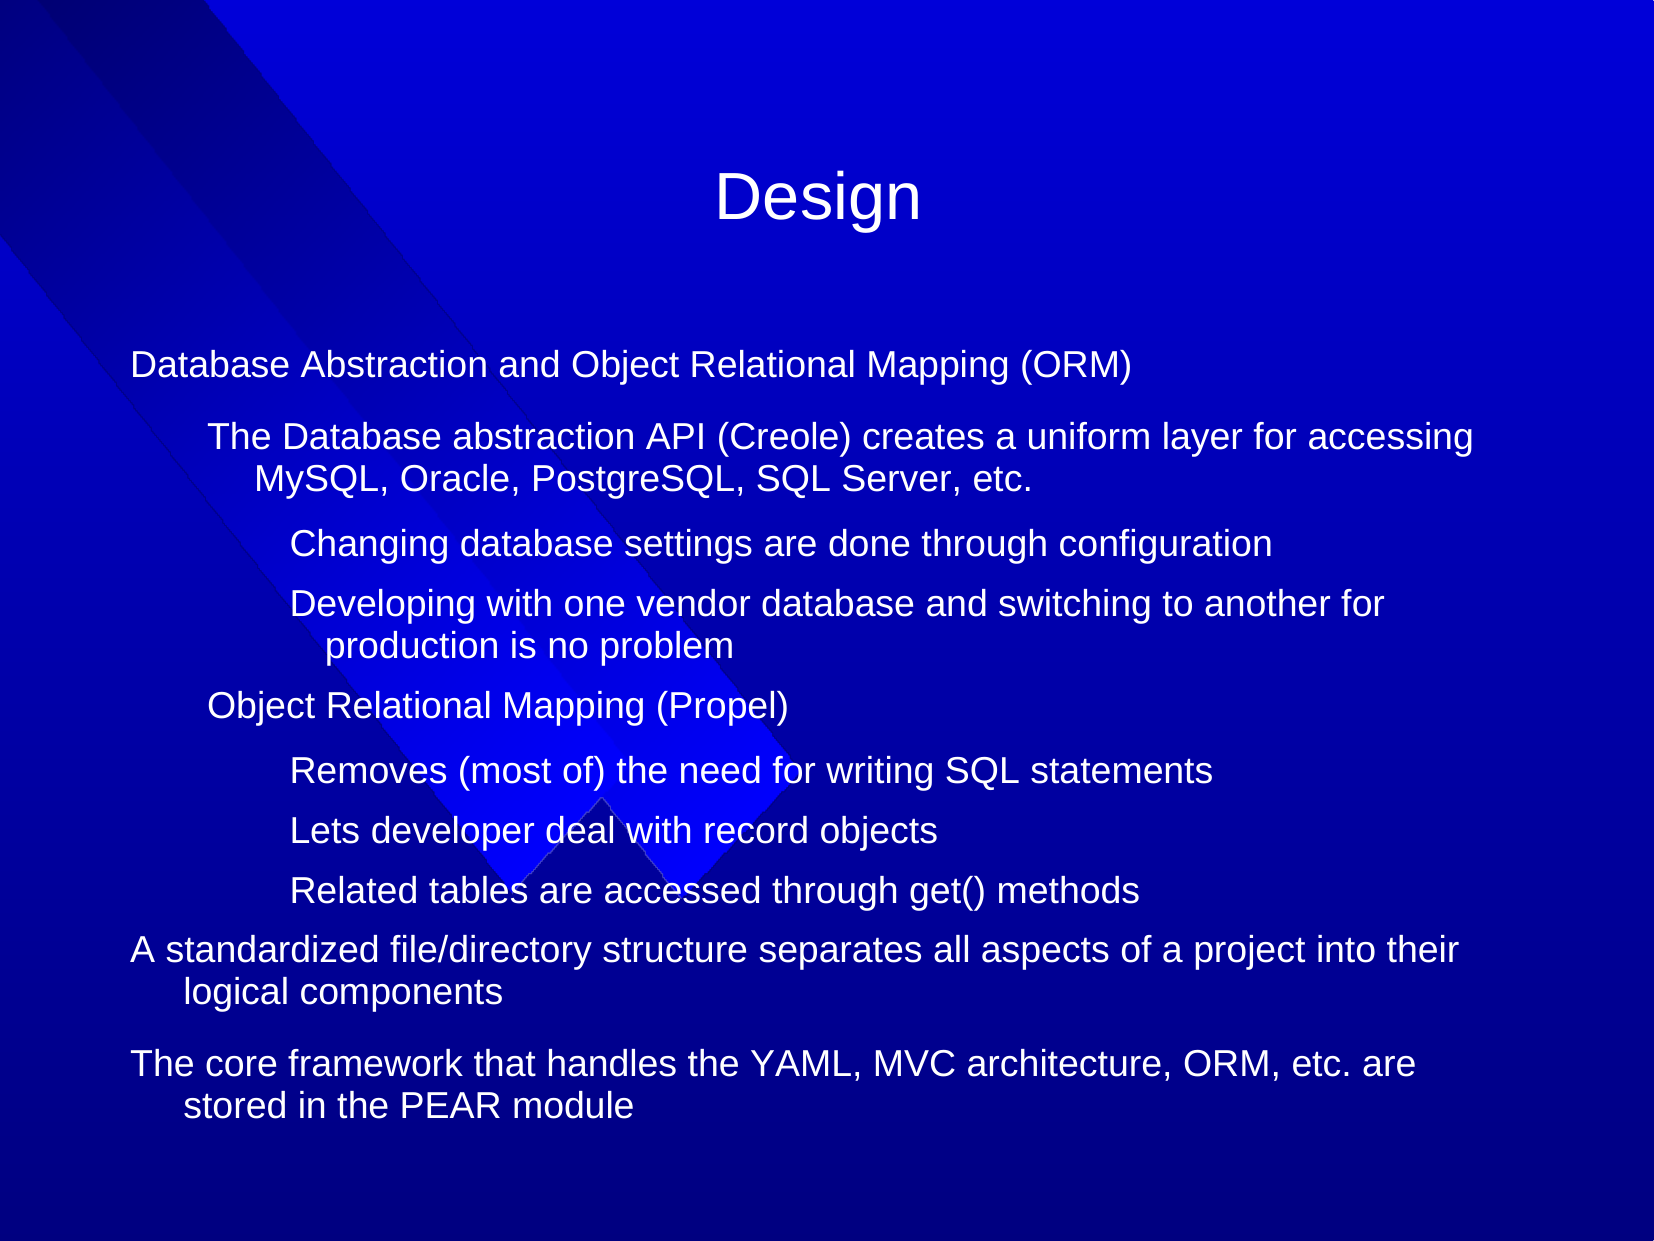

# Design
Database Abstraction and Object Relational Mapping (ORM)
The Database abstraction API (Creole) creates a uniform layer for accessing MySQL, Oracle, PostgreSQL, SQL Server, etc.
Changing database settings are done through configuration
Developing with one vendor database and switching to another for production is no problem
Object Relational Mapping (Propel)
Removes (most of) the need for writing SQL statements
Lets developer deal with record objects
Related tables are accessed through get() methods
A standardized file/directory structure separates all aspects of a project into their logical components
The core framework that handles the YAML, MVC architecture, ORM, etc. are stored in the PEAR module